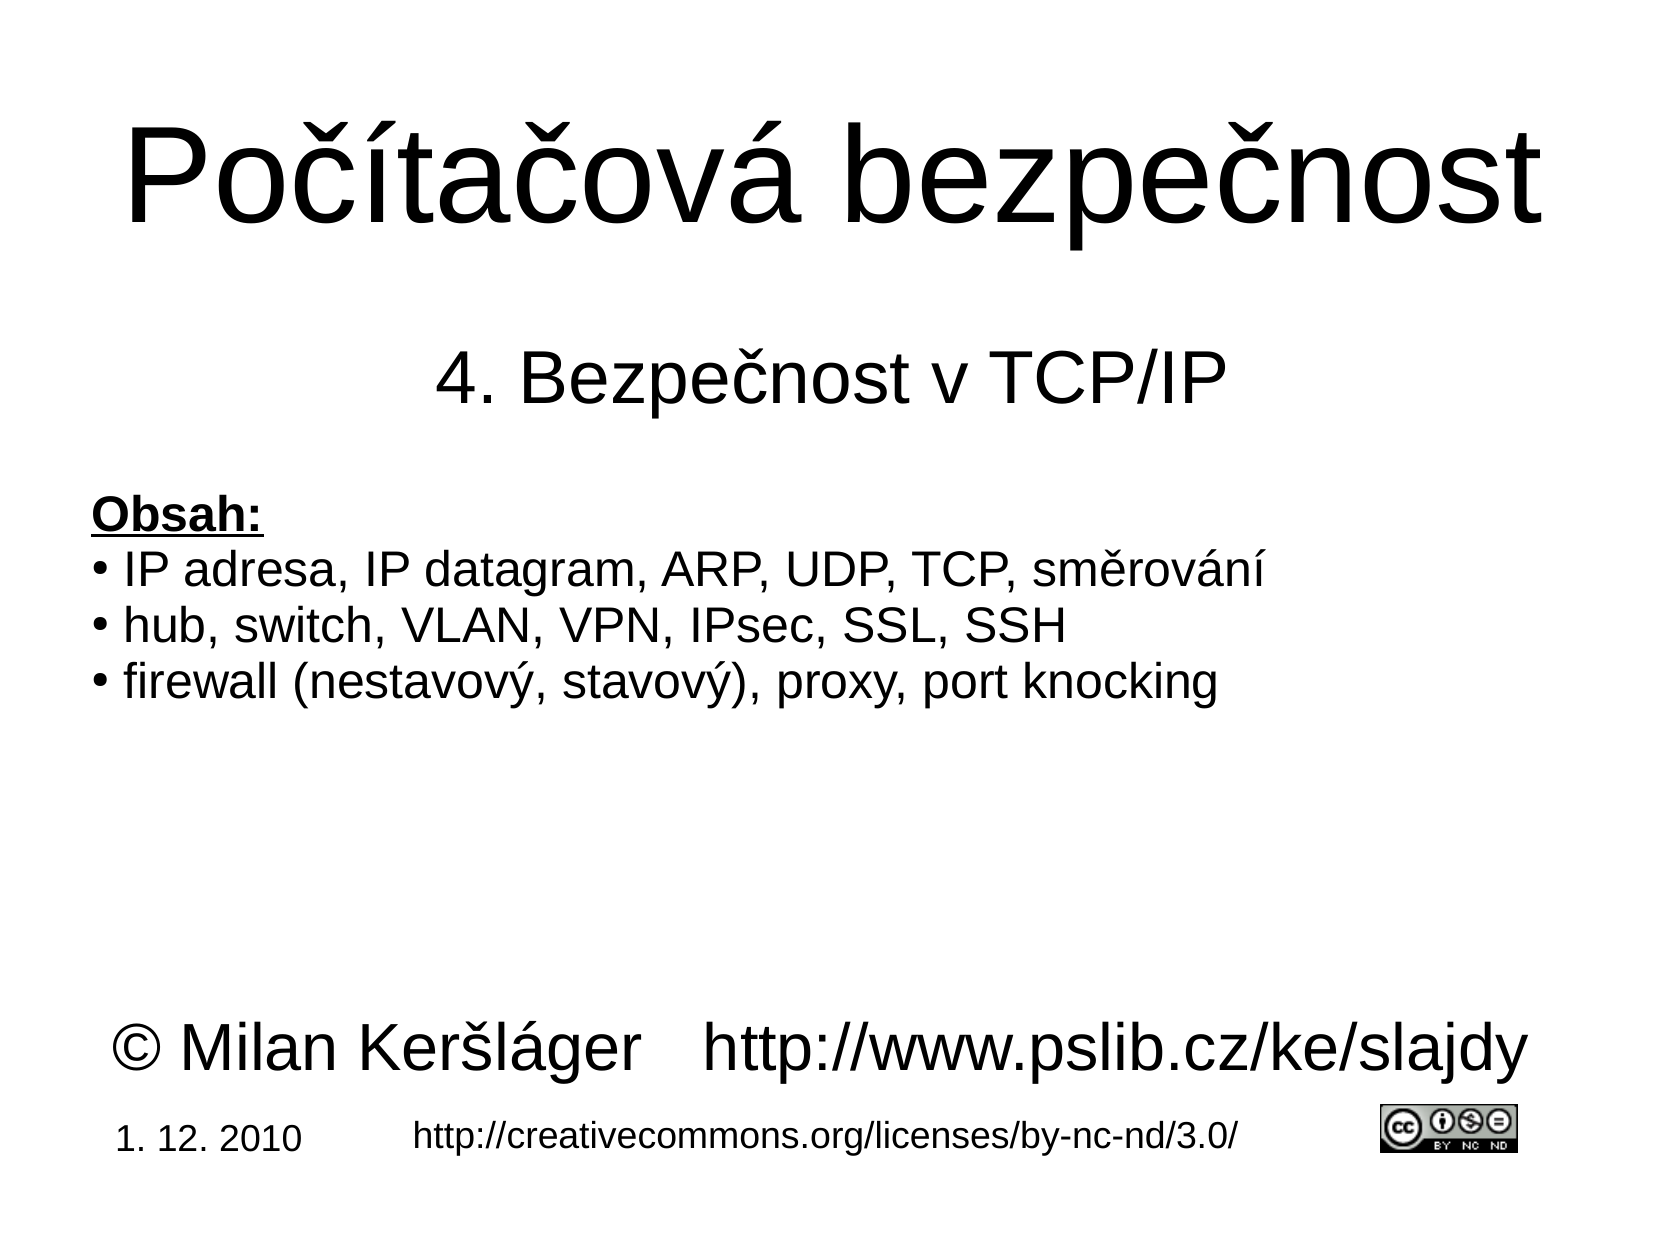

# Počítačová bezpečnost 4. Bezpečnost v TCP/IP
Obsah:
 IP adresa, IP datagram, ARP, UDP, TCP, směrování
 hub, switch, VLAN, VPN, IPsec, SSL, SSH
 firewall (nestavový, stavový), proxy, port knocking
© Milan Keršláger	http://www.pslib.cz/ke/slajdy
http://creativecommons.org/licenses/by-nc-nd/3.0/
1. 12. 2010